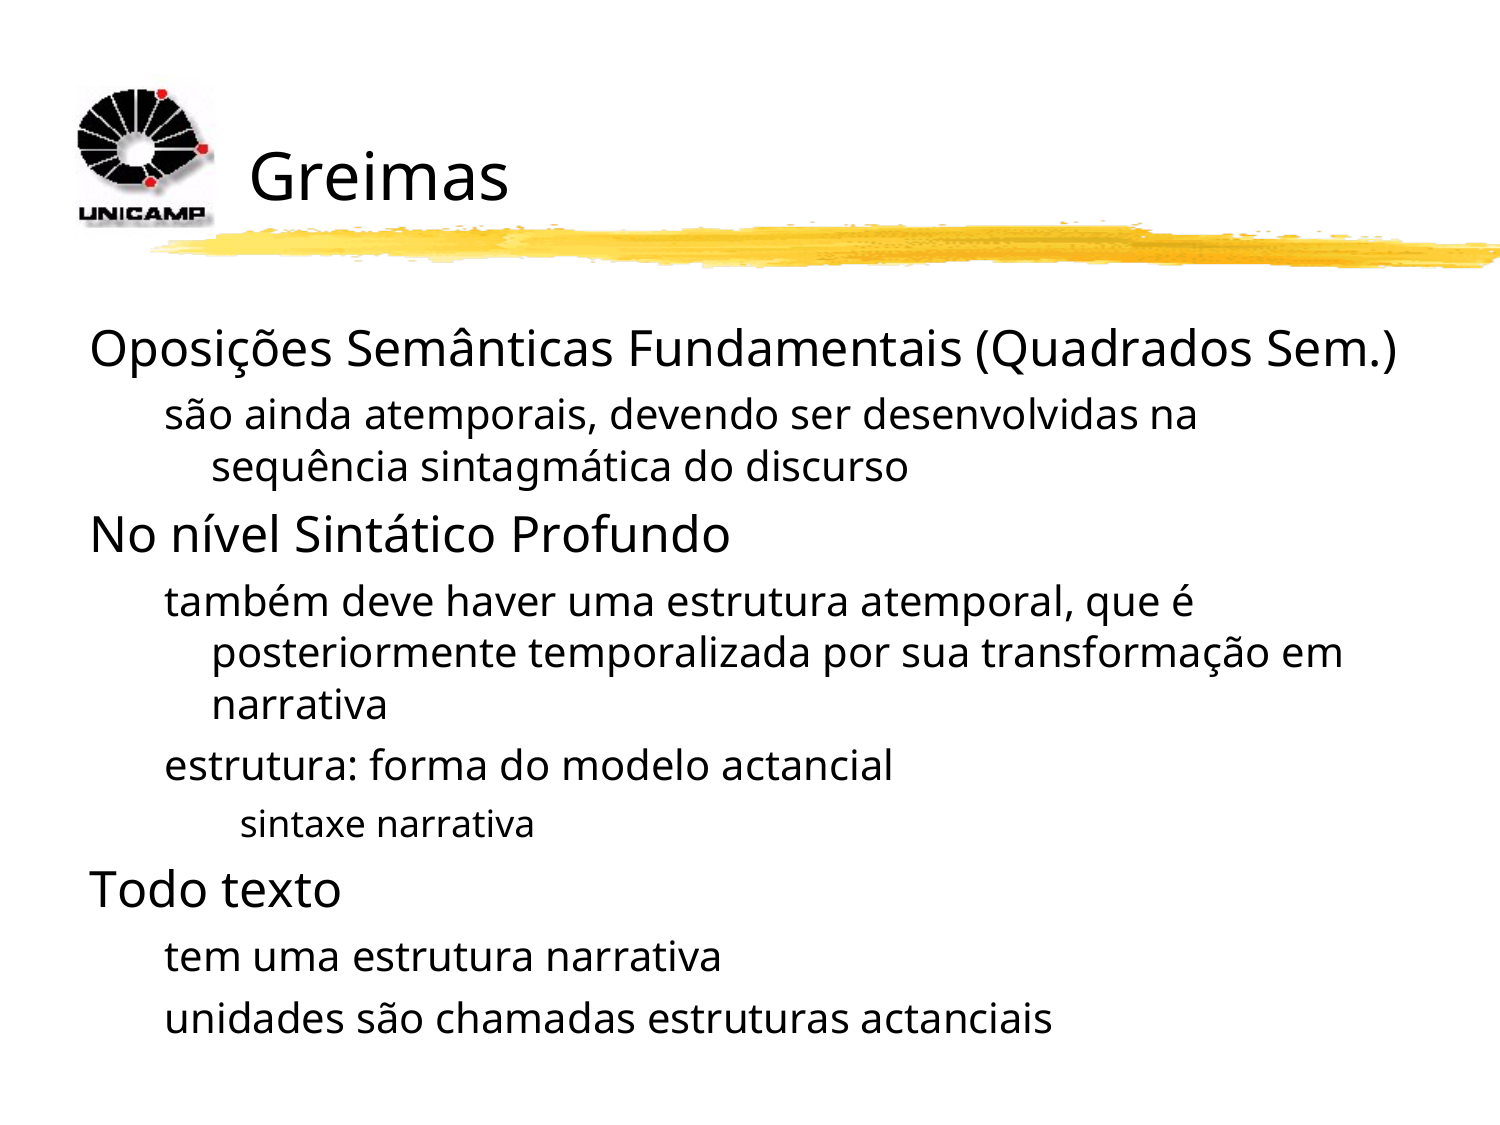

# Greimas
Oposições Semânticas Fundamentais (Quadrados Sem.)
são ainda atemporais, devendo ser desenvolvidas na sequência sintagmática do discurso
No nível Sintático Profundo
também deve haver uma estrutura atemporal, que é posteriormente temporalizada por sua transformação em narrativa
estrutura: forma do modelo actancial
sintaxe narrativa
Todo texto
tem uma estrutura narrativa
unidades são chamadas estruturas actanciais